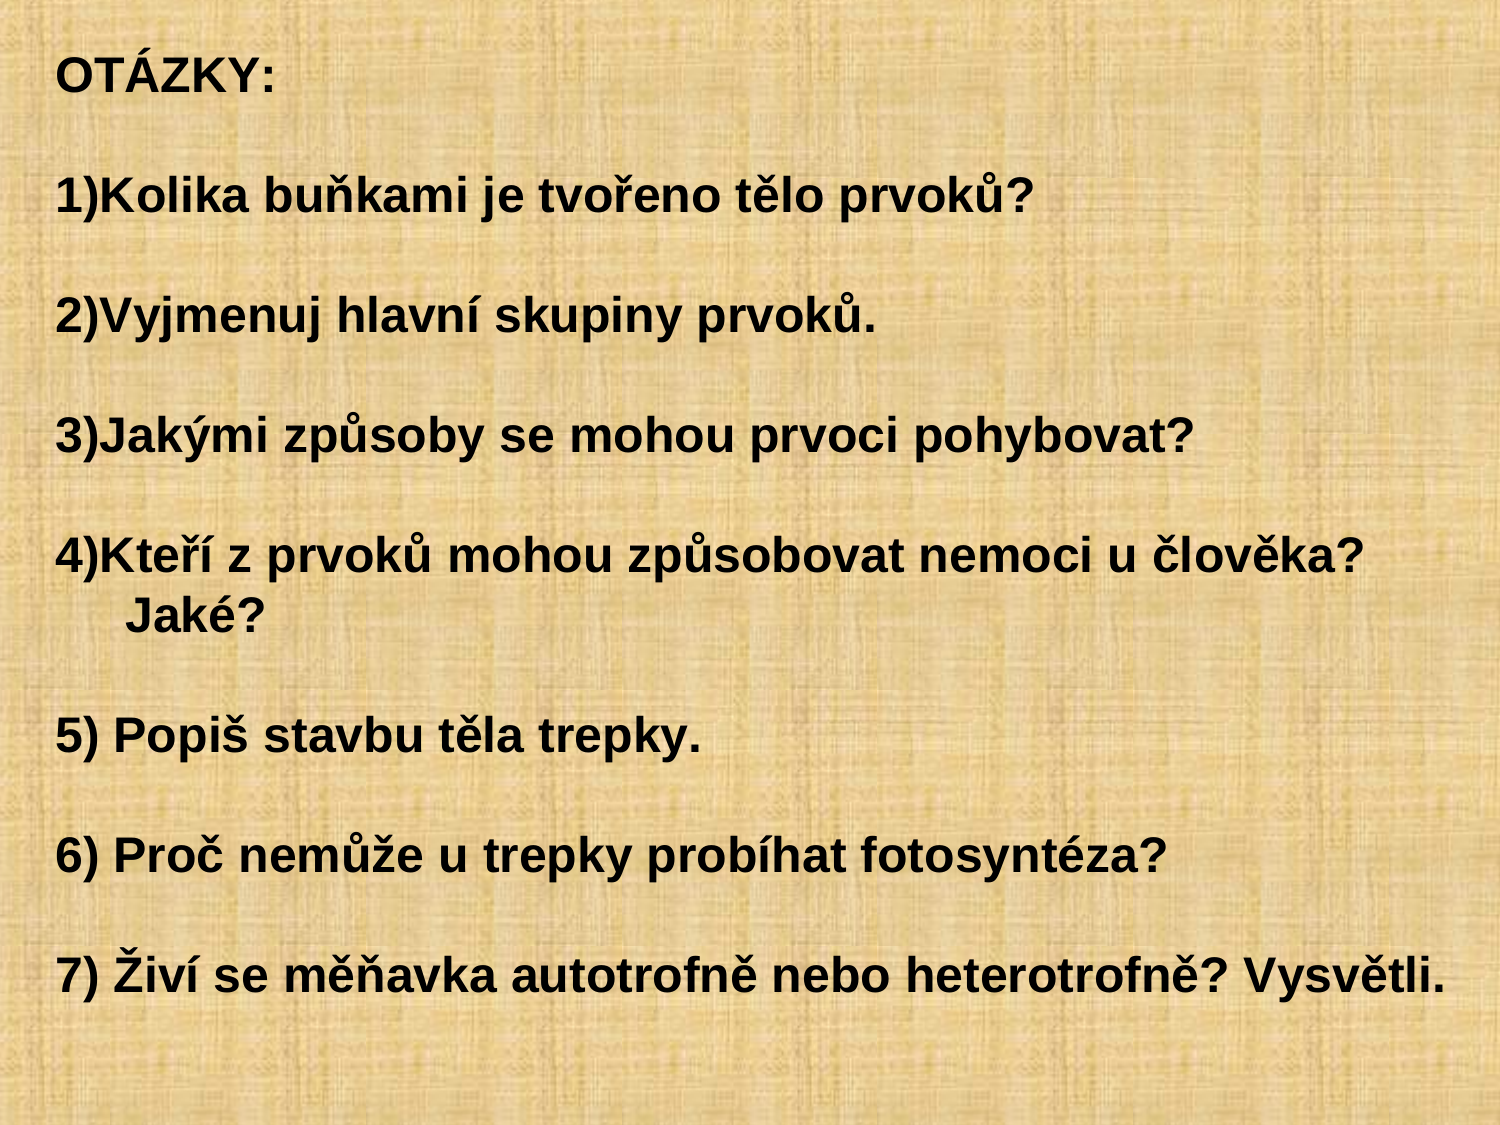

OTÁZKY:
Kolika buňkami je tvořeno tělo prvoků?
Vyjmenuj hlavní skupiny prvoků.
Jakými způsoby se mohou prvoci pohybovat?
Kteří z prvoků mohou způsobovat nemoci u člověka?
 Jaké?
5) Popiš stavbu těla trepky.
6) Proč nemůže u trepky probíhat fotosyntéza?
7) Živí se měňavka autotrofně nebo heterotrofně? Vysvětli.